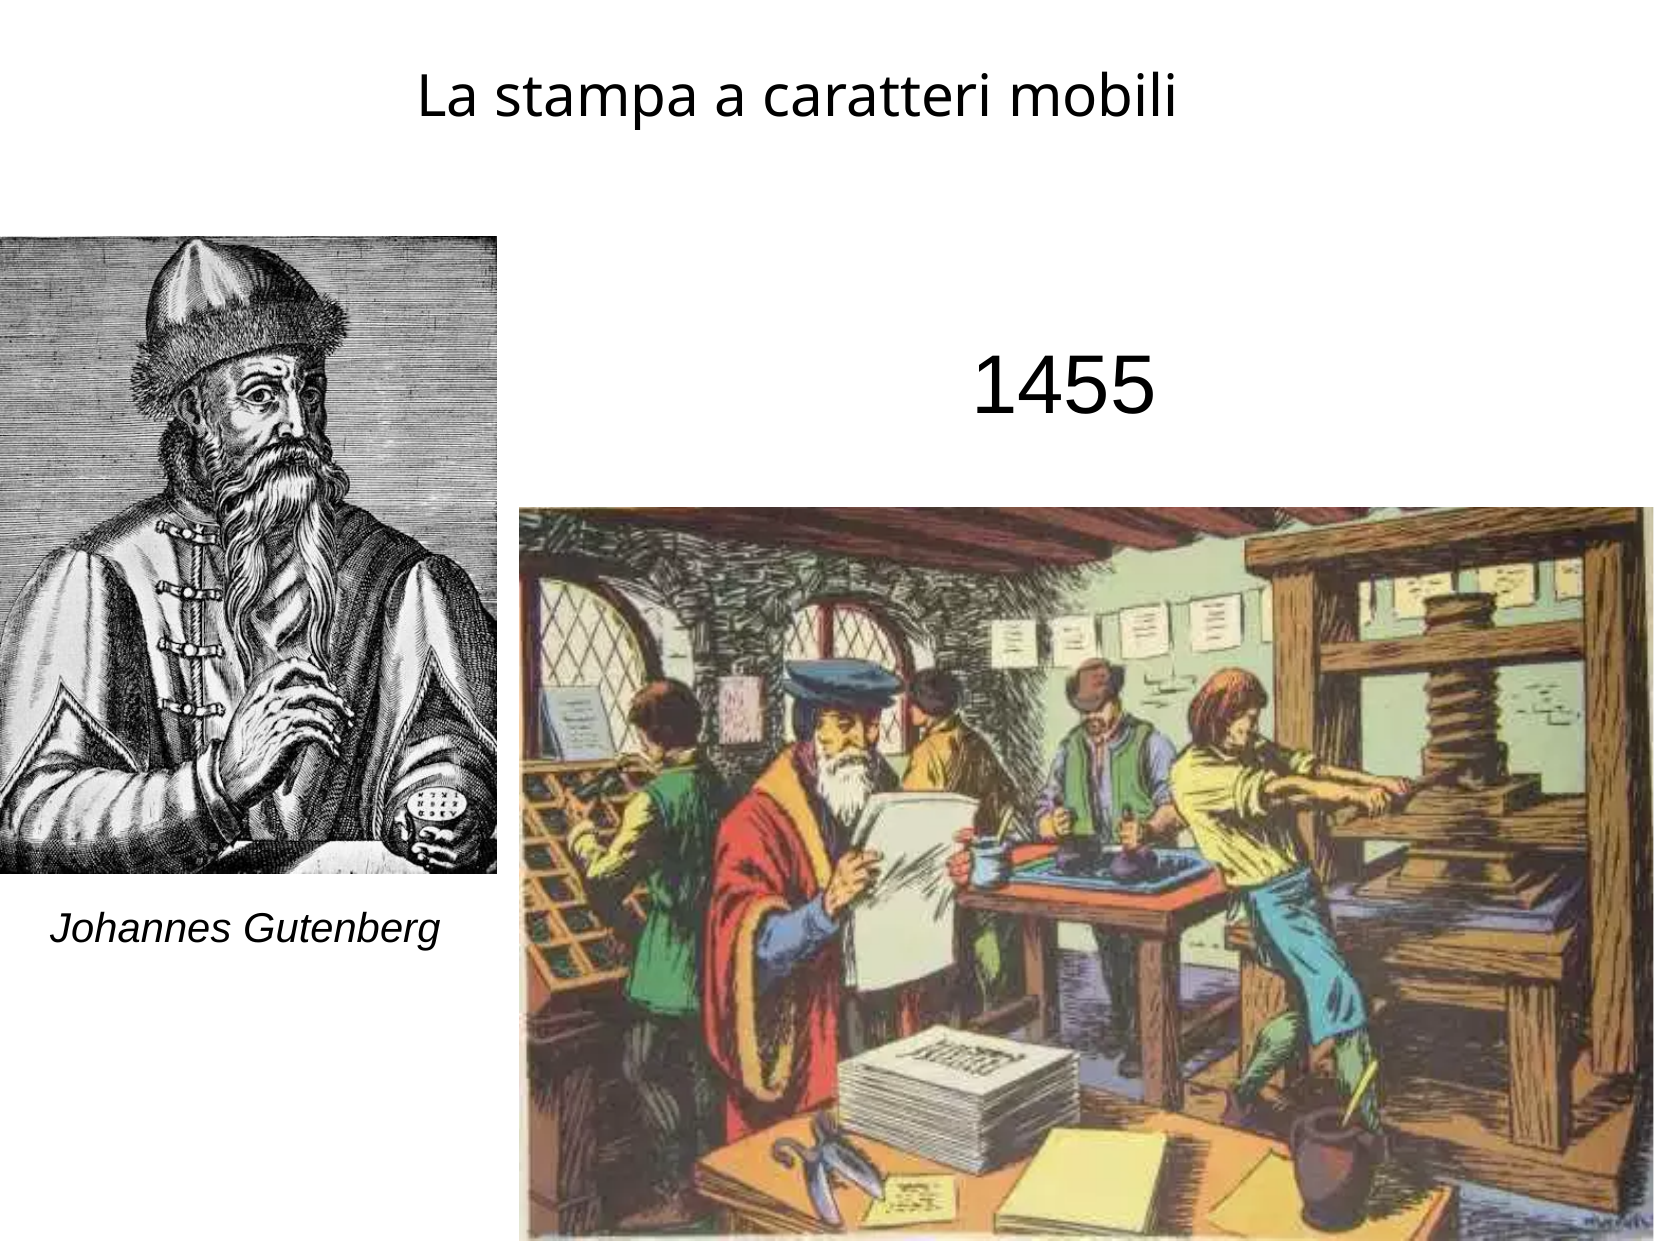

La stampa a caratteri mobili
1455
Johannes Gutenberg